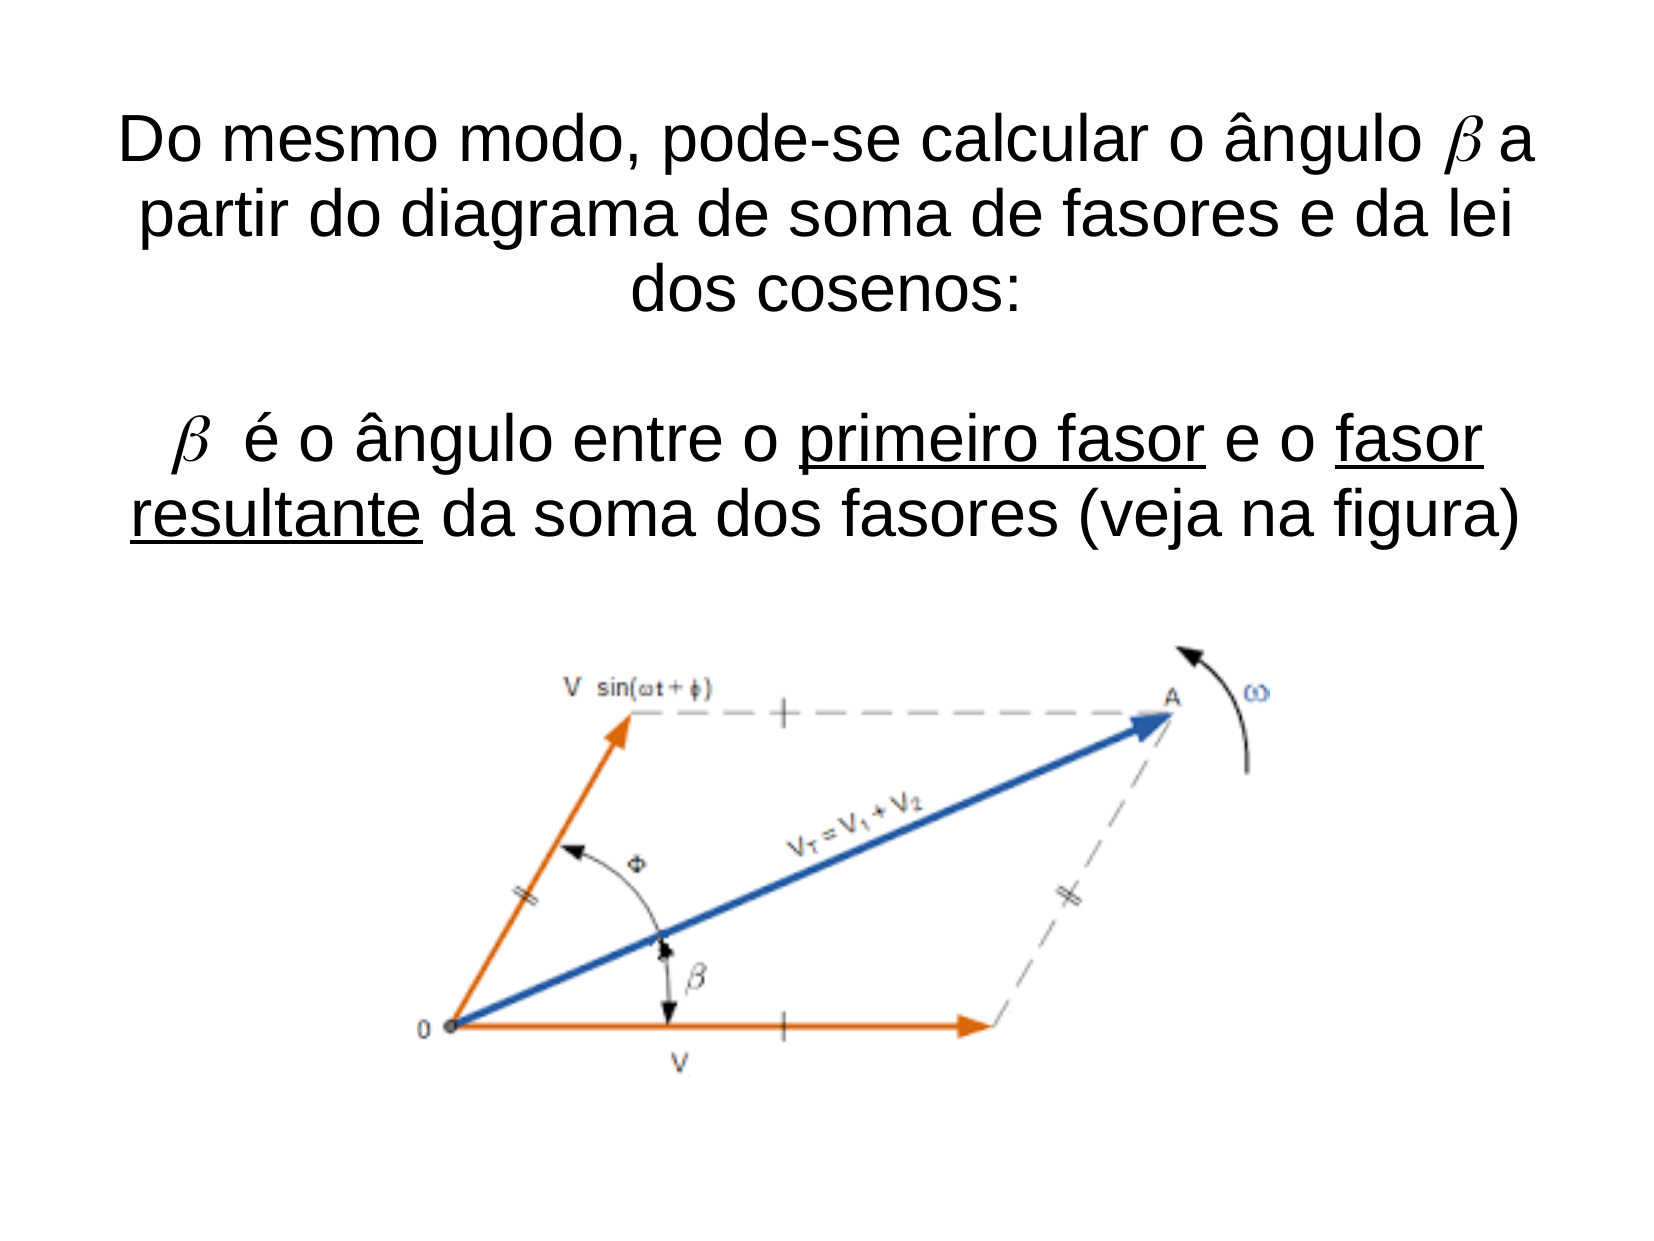

# Do mesmo modo, pode-se calcular o ângulo b a partir do diagrama de soma de fasores e da lei dos cosenos:
b é o ângulo entre o primeiro fasor e o fasor resultante da soma dos fasores (veja na figura)